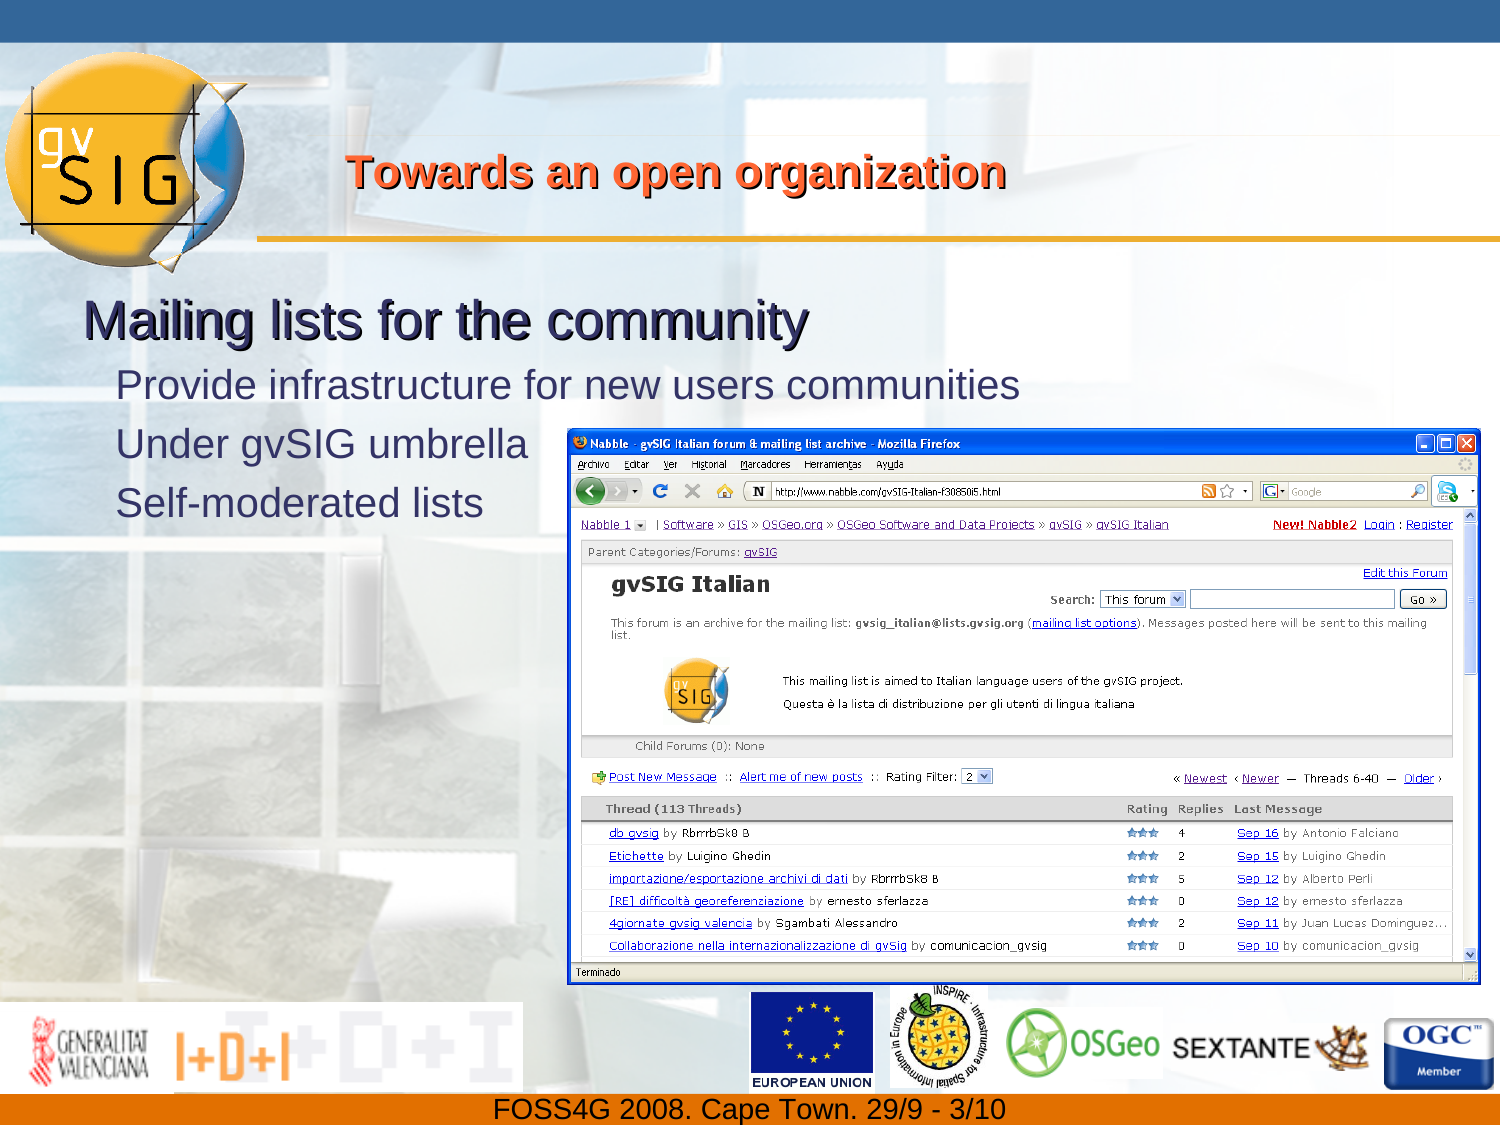

Towards an open organization
# Mailing lists for the community
Provide infrastructure for new users communities
Under gvSIG umbrella
Self-moderated lists